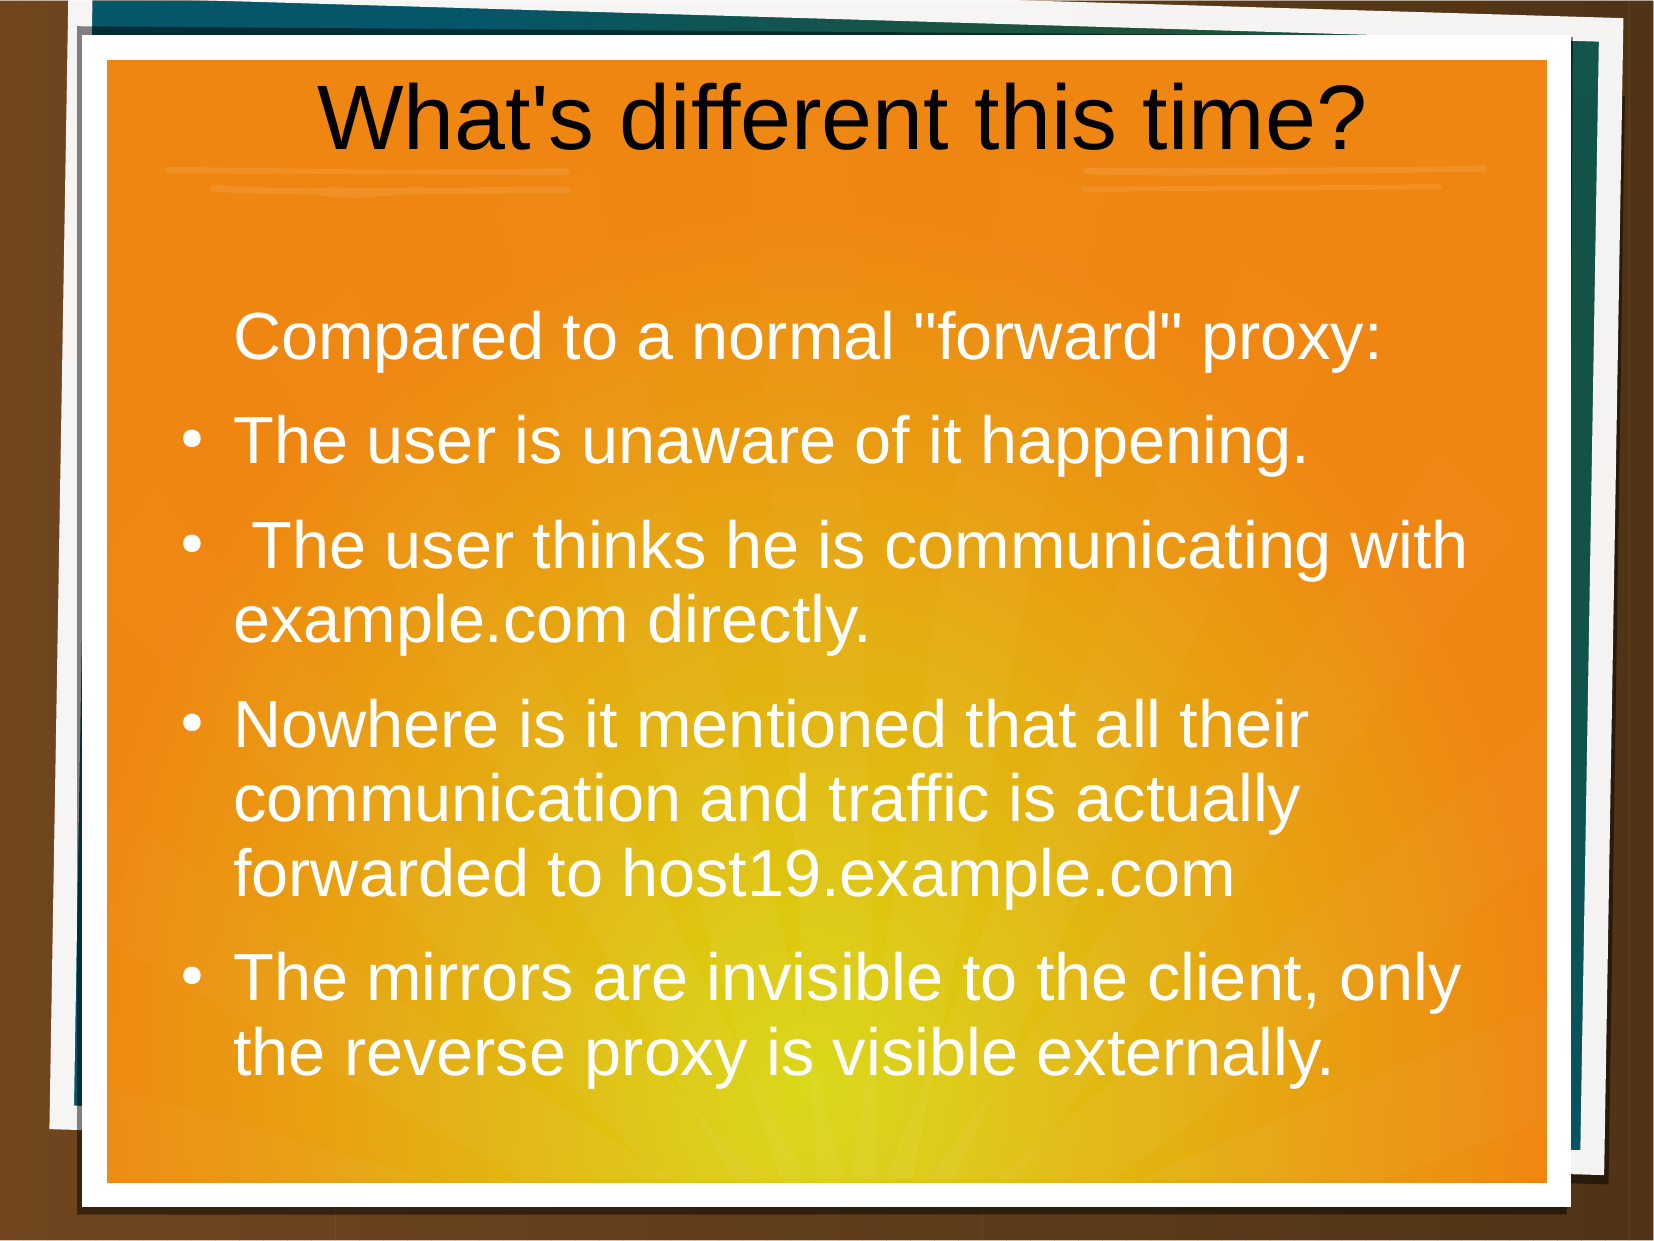

# What's different this time?
Compared to a normal "forward" proxy:
The user is unaware of it happening.
 The user thinks he is communicating with example.com directly.
Nowhere is it mentioned that all their communication and traffic is actually forwarded to host19.example.com
The mirrors are invisible to the client, only the reverse proxy is visible externally.